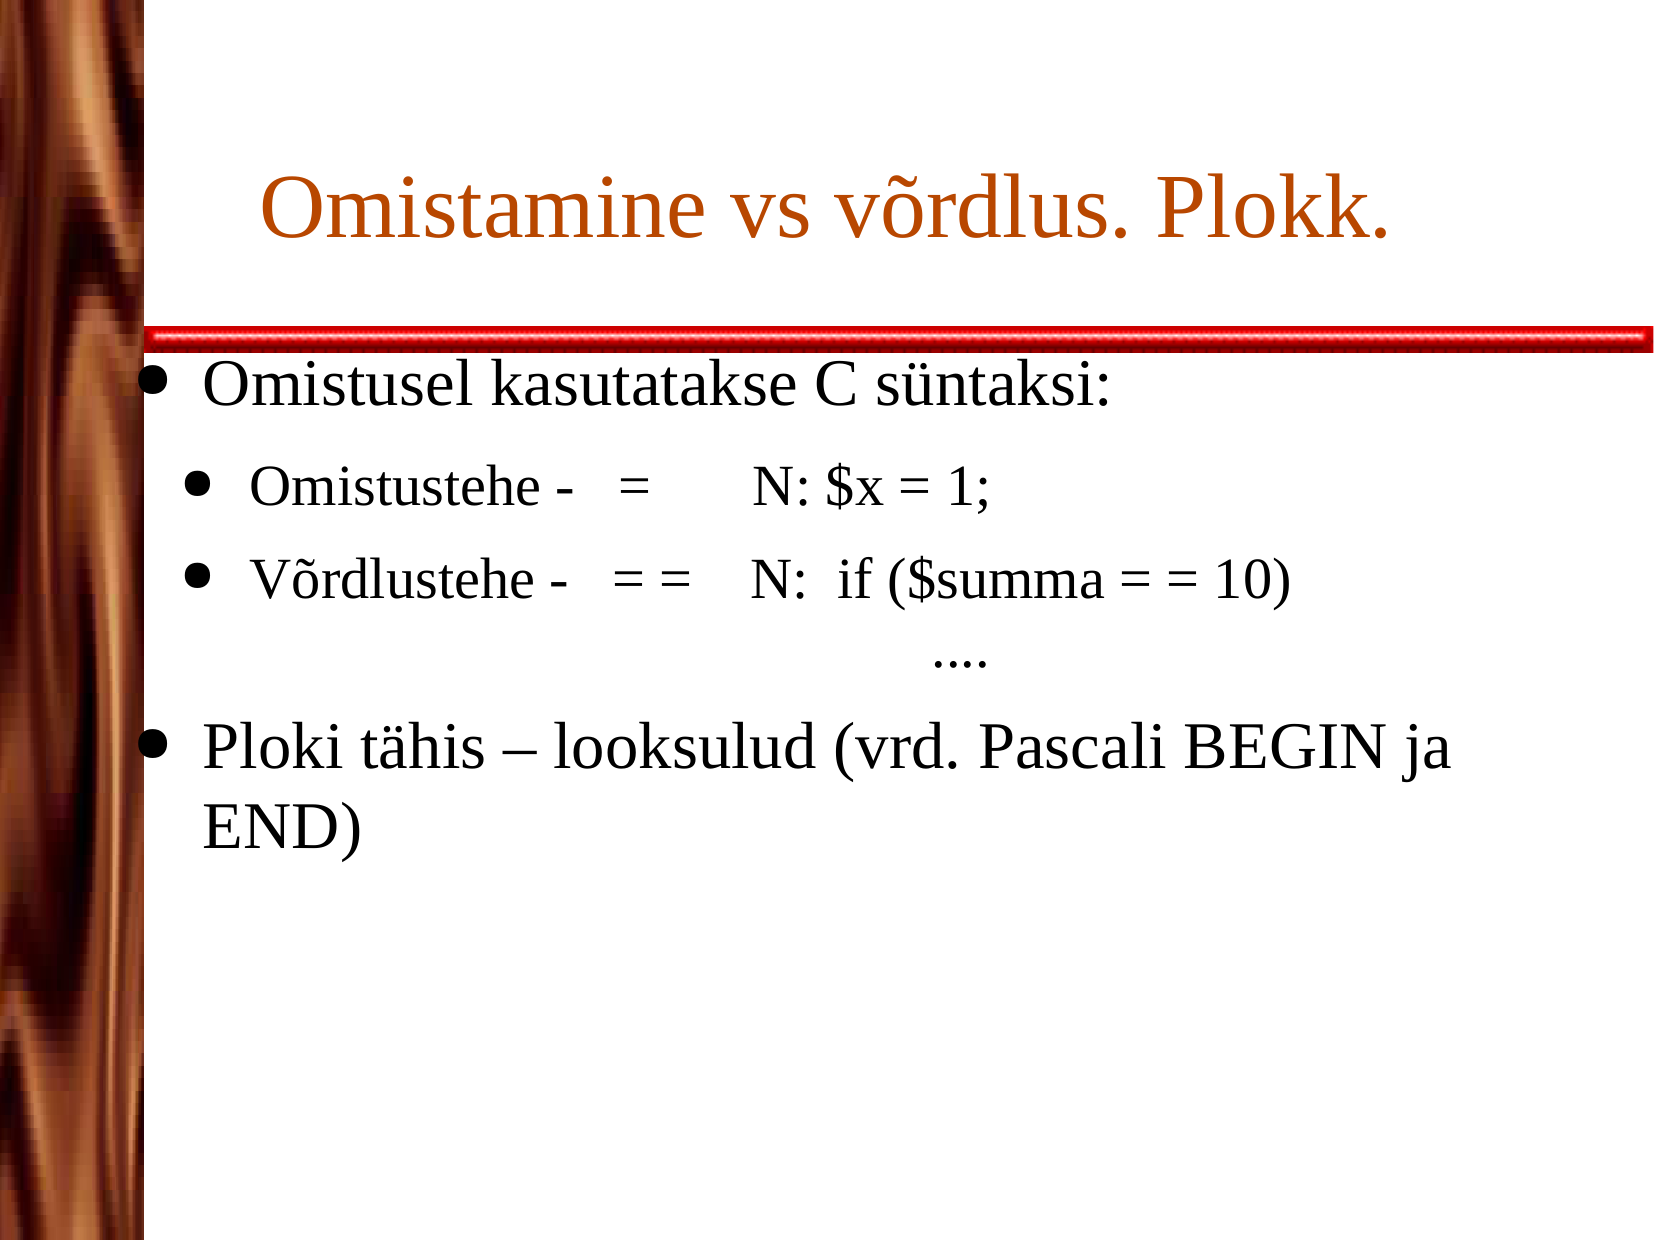

# Omistamine vs võrdlus. Plokk.
Omistusel kasutatakse C süntaksi:
Omistustehe - = N: $x = 1;
Võrdlustehe - = = N: if ($summa = = 10)
										....
Ploki tähis – looksulud (vrd. Pascali BEGIN ja END)